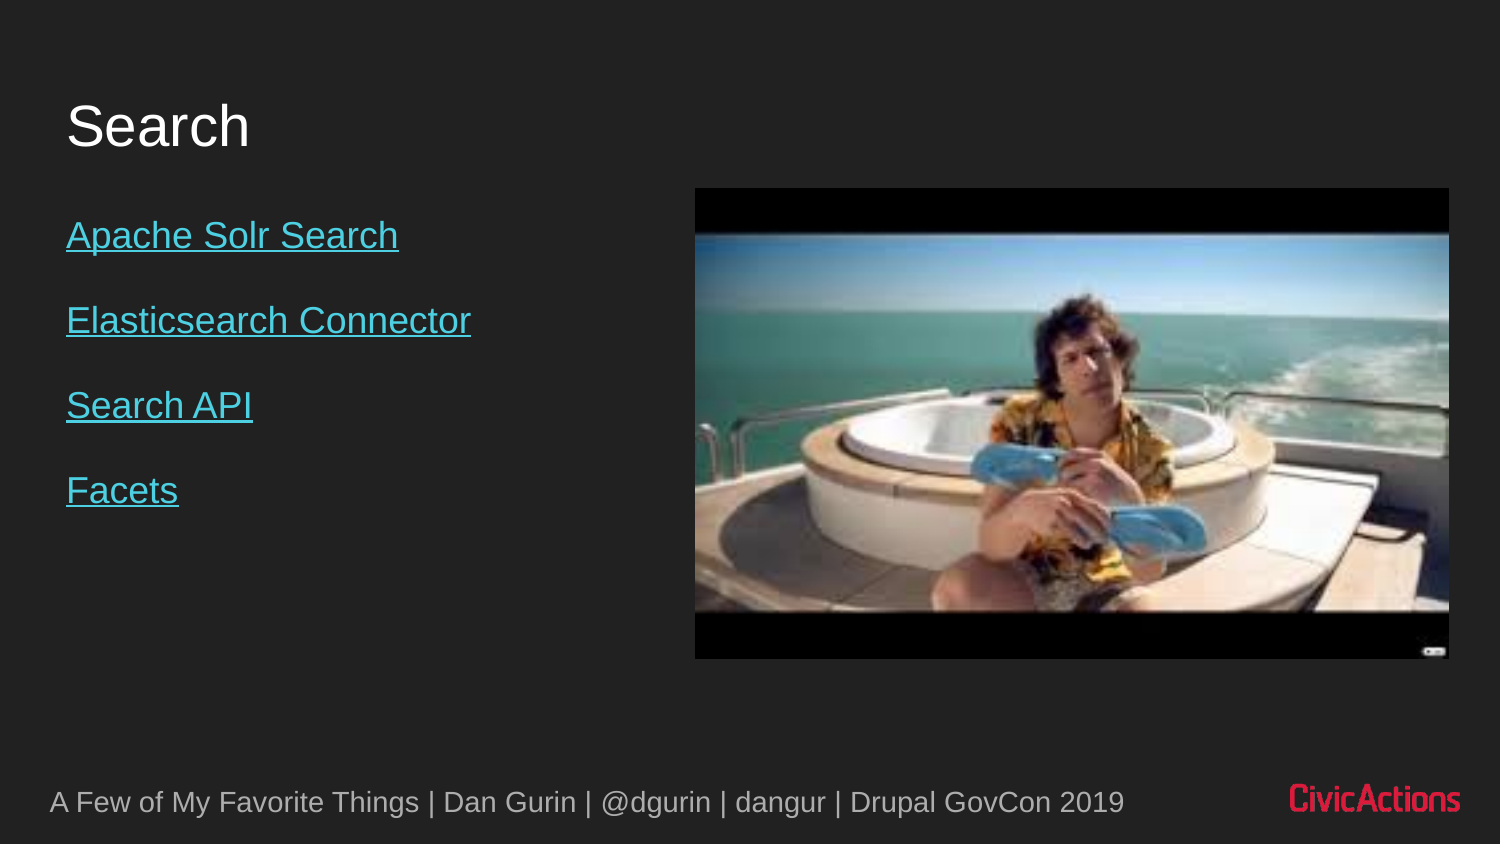

# Search
Apache Solr Search
Elasticsearch Connector
Search API
Facets